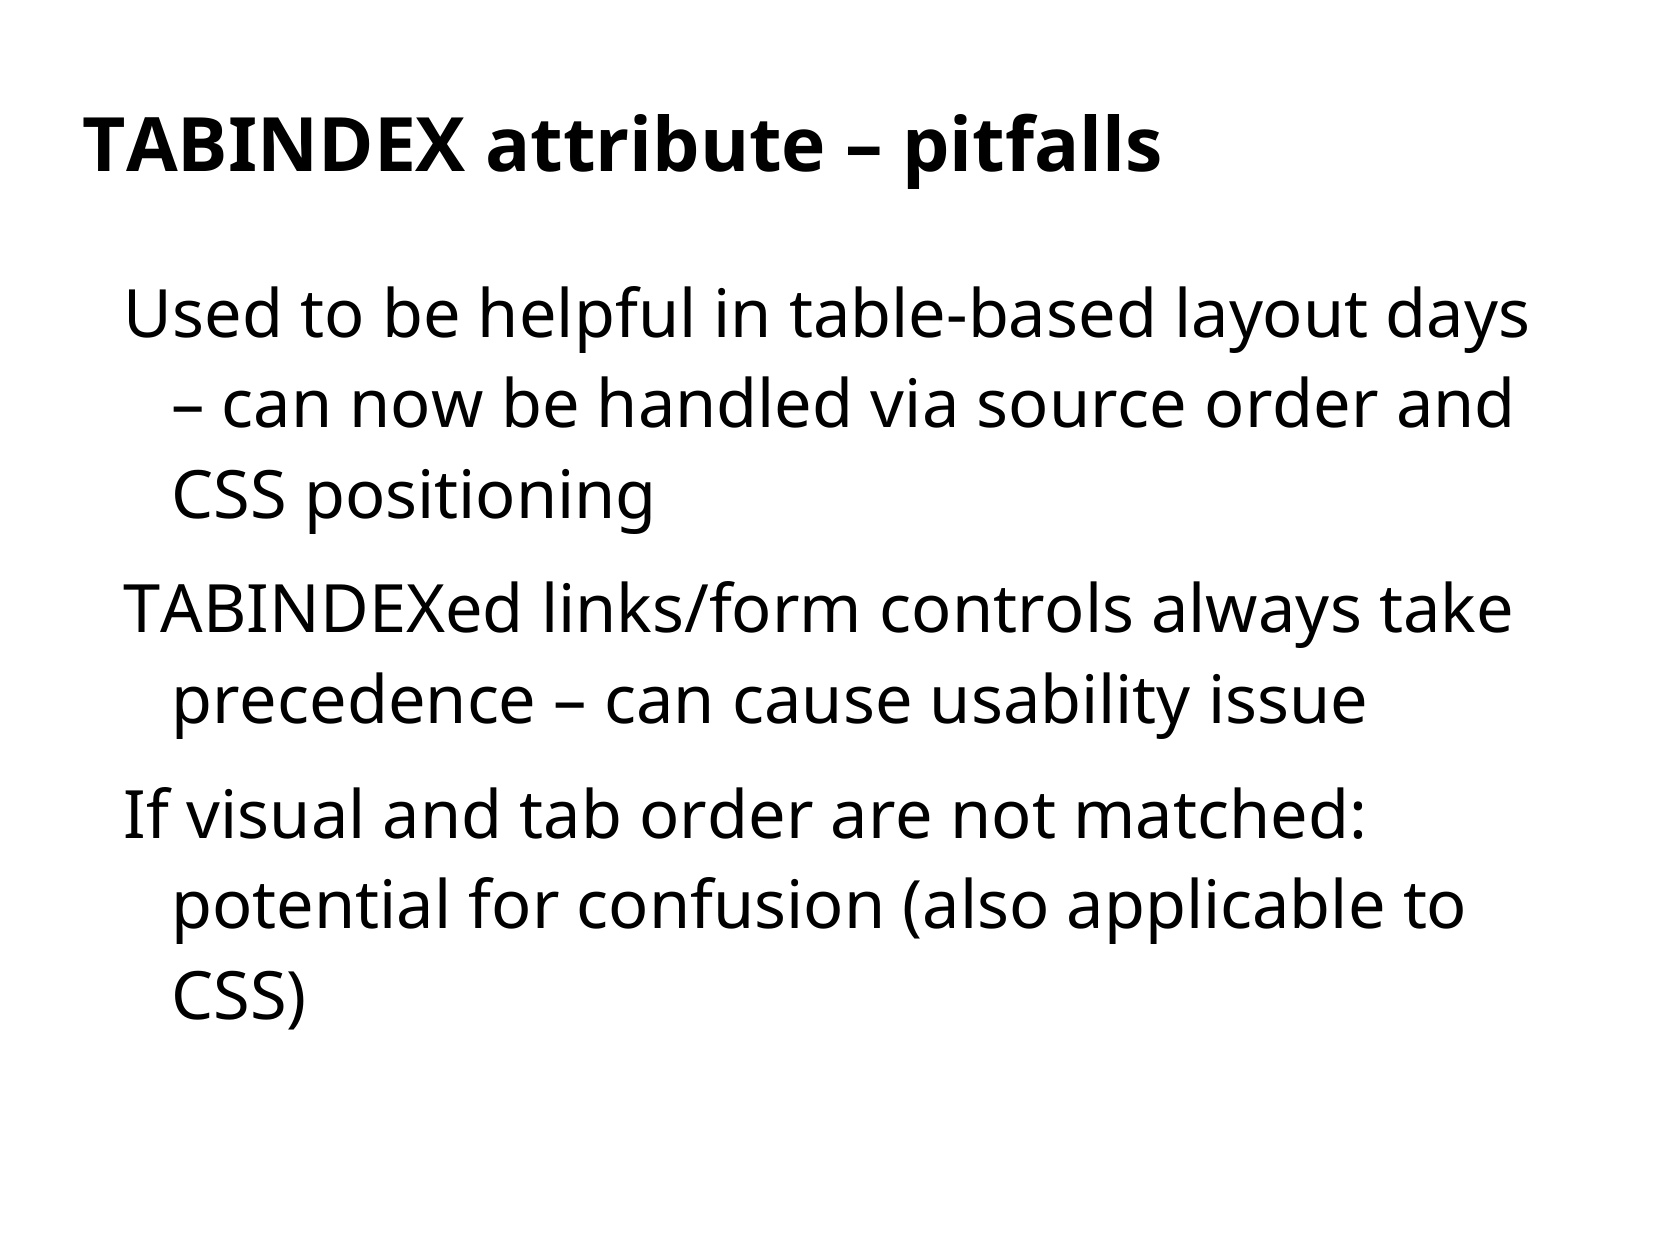

# TABINDEX attribute – pitfalls
Used to be helpful in table-based layout days – can now be handled via source order and CSS positioning
TABINDEXed links/form controls always take precedence – can cause usability issue
If visual and tab order are not matched: potential for confusion (also applicable to CSS)